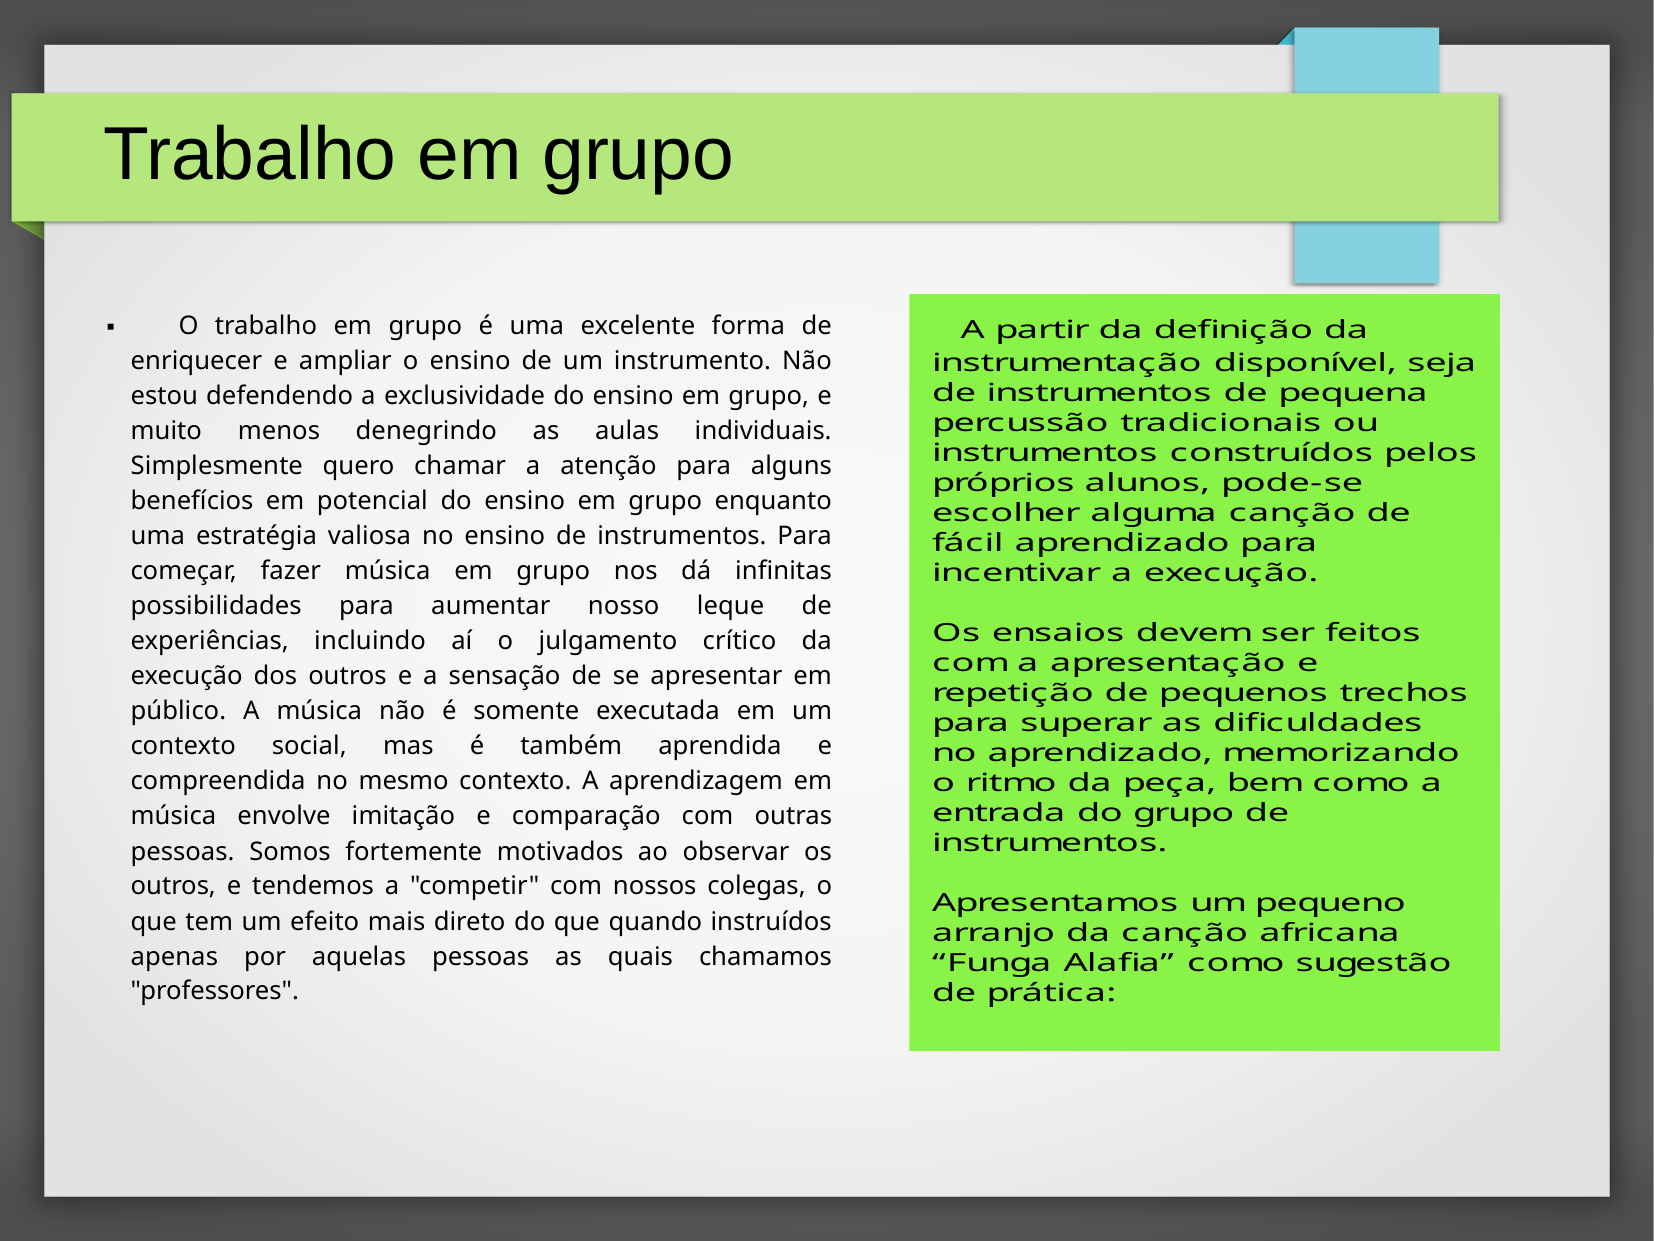

# Trabalho em grupo
	O trabalho em grupo é uma excelente forma de enriquecer e ampliar o ensino de um instrumento. Não estou defendendo a exclusividade do ensino em grupo, e muito menos denegrindo as aulas individuais. Simplesmente quero chamar a atenção para alguns benefícios em potencial do ensino em grupo enquanto uma estratégia valiosa no ensino de instrumentos. Para começar, fazer música em grupo nos dá infinitas possibilidades para aumentar nosso leque de experiências, incluindo aí o julgamento crítico da execução dos outros e a sensação de se apresentar em público. A música não é somente executada em um contexto social, mas é também aprendida e compreendida no mesmo contexto. A aprendizagem em música envolve imitação e comparação com outras pessoas. Somos fortemente motivados ao observar os outros, e tendemos a "competir" com nossos colegas, o que tem um efeito mais direto do que quando instruídos apenas por aquelas pessoas as quais chamamos "professores".